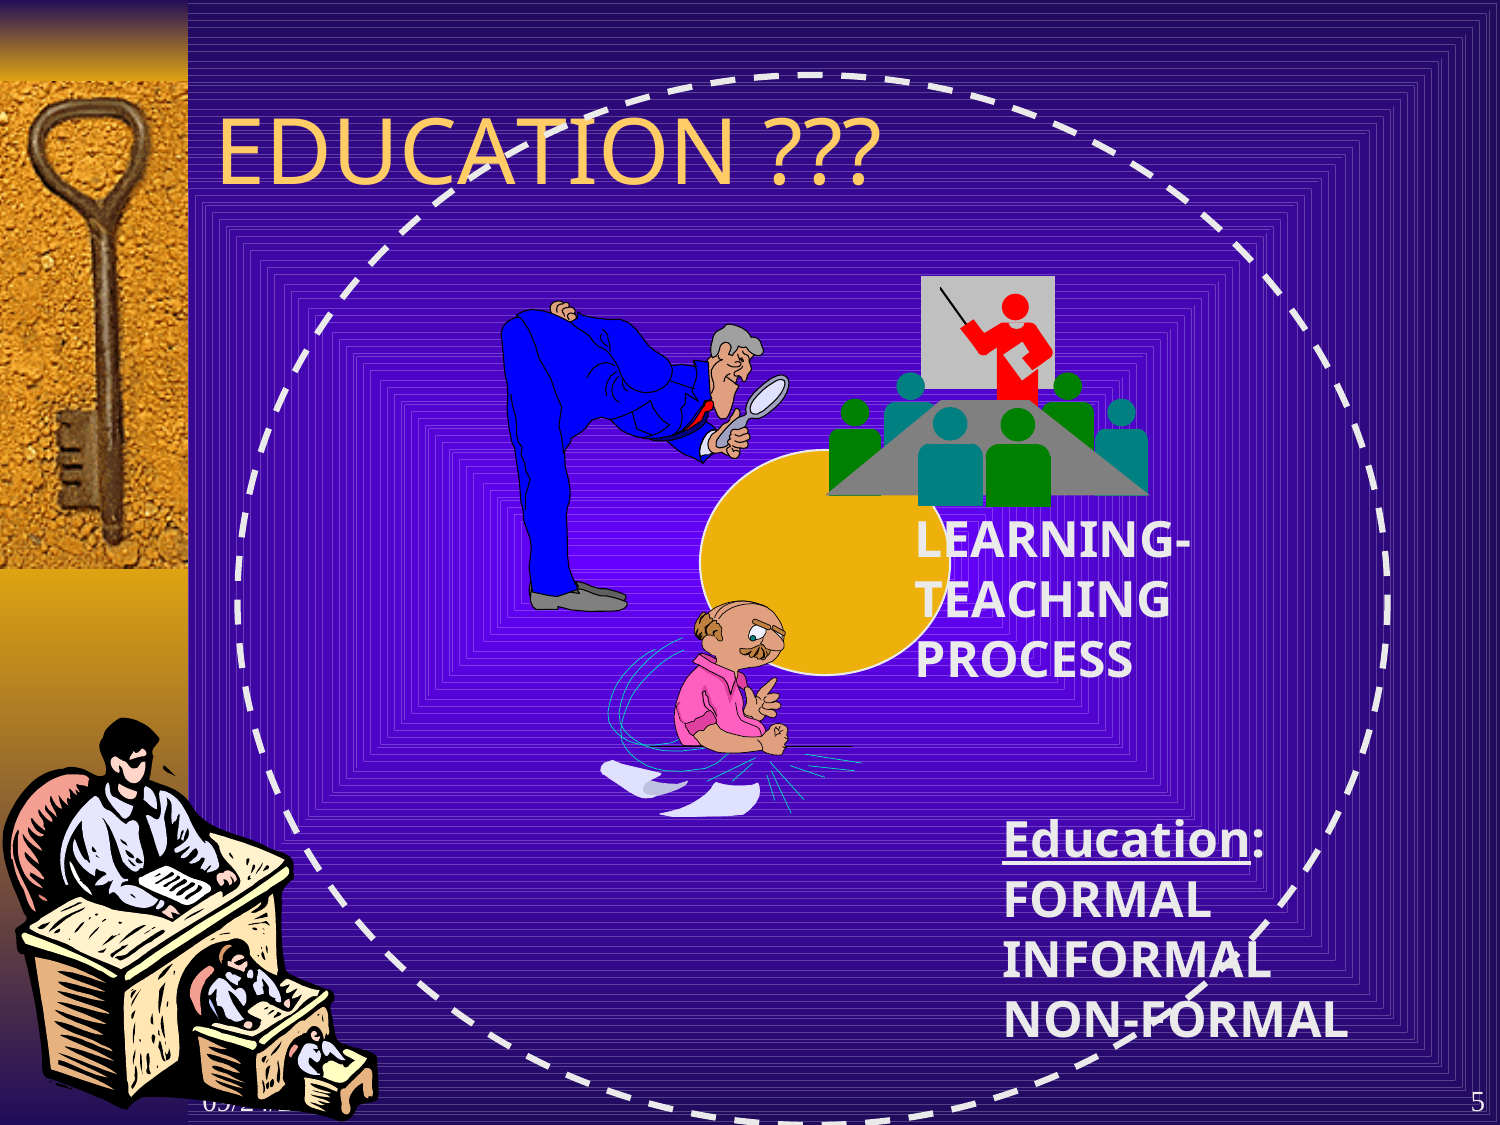

# EDUCATION ???
LEARNING-TEACHING PROCESS
Education: FORMAL INFORMAL NON-FORMAL
5